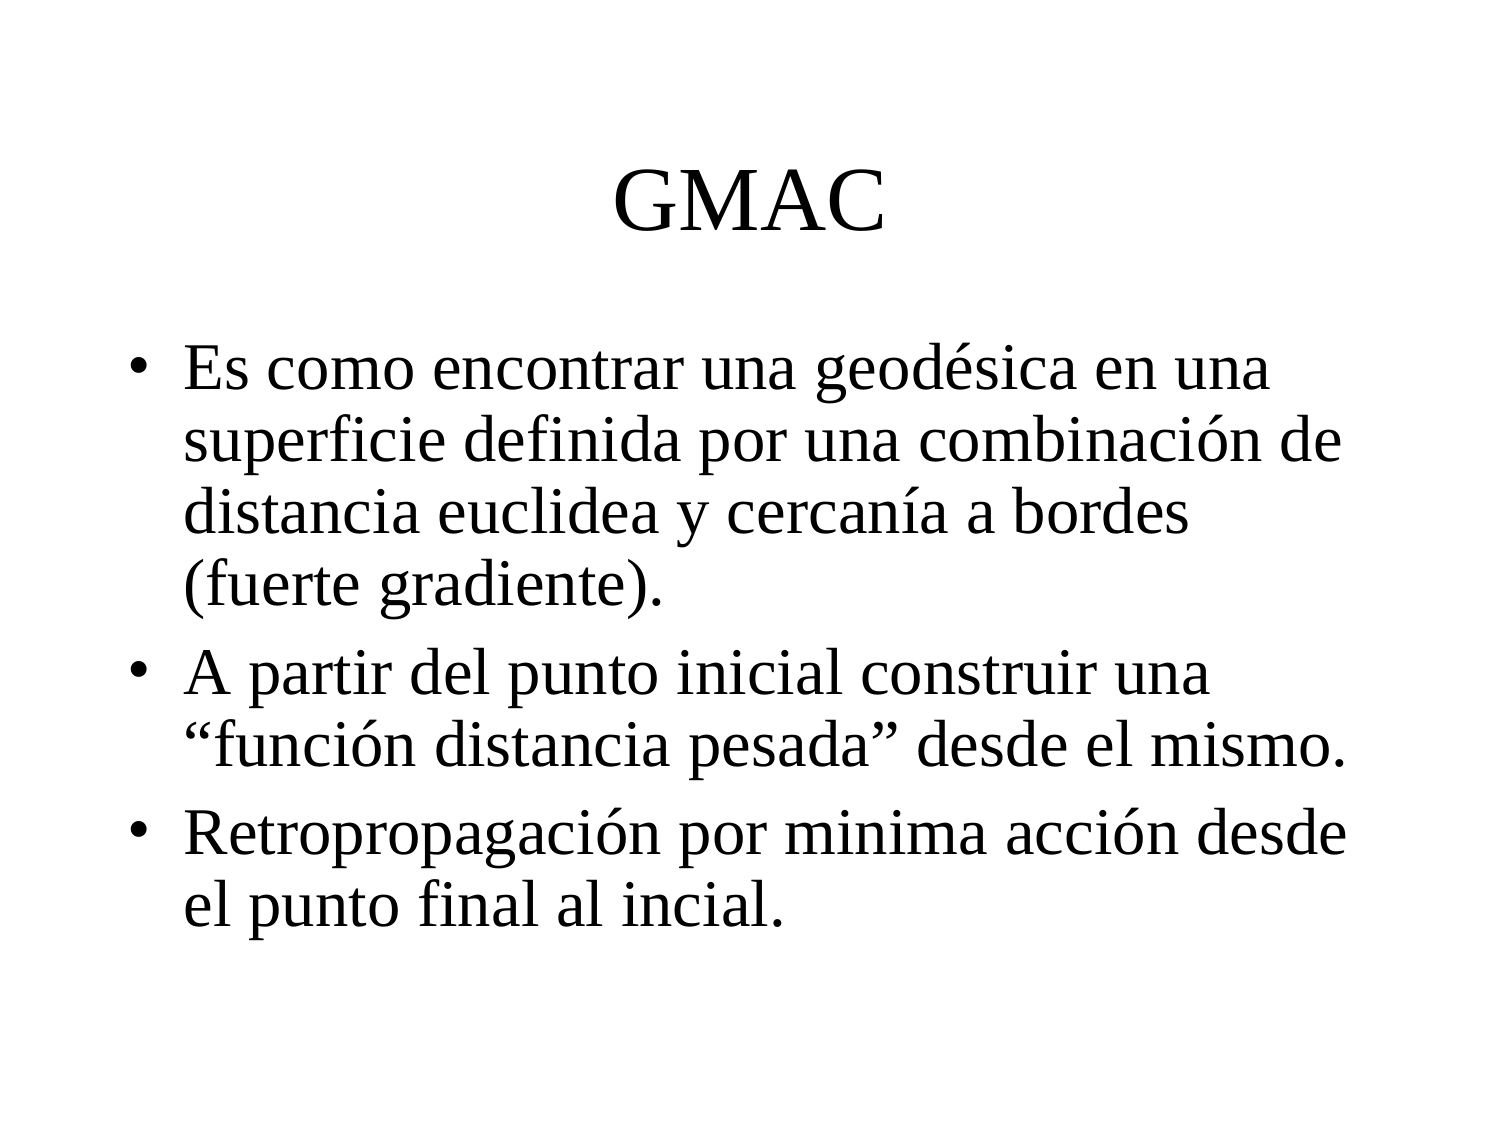

GMAC
Es como encontrar una geodésica en una superficie definida por una combinación de distancia euclidea y cercanía a bordes (fuerte gradiente).
A partir del punto inicial construir una “función distancia pesada” desde el mismo.
Retropropagación por minima acción desde el punto final al incial.